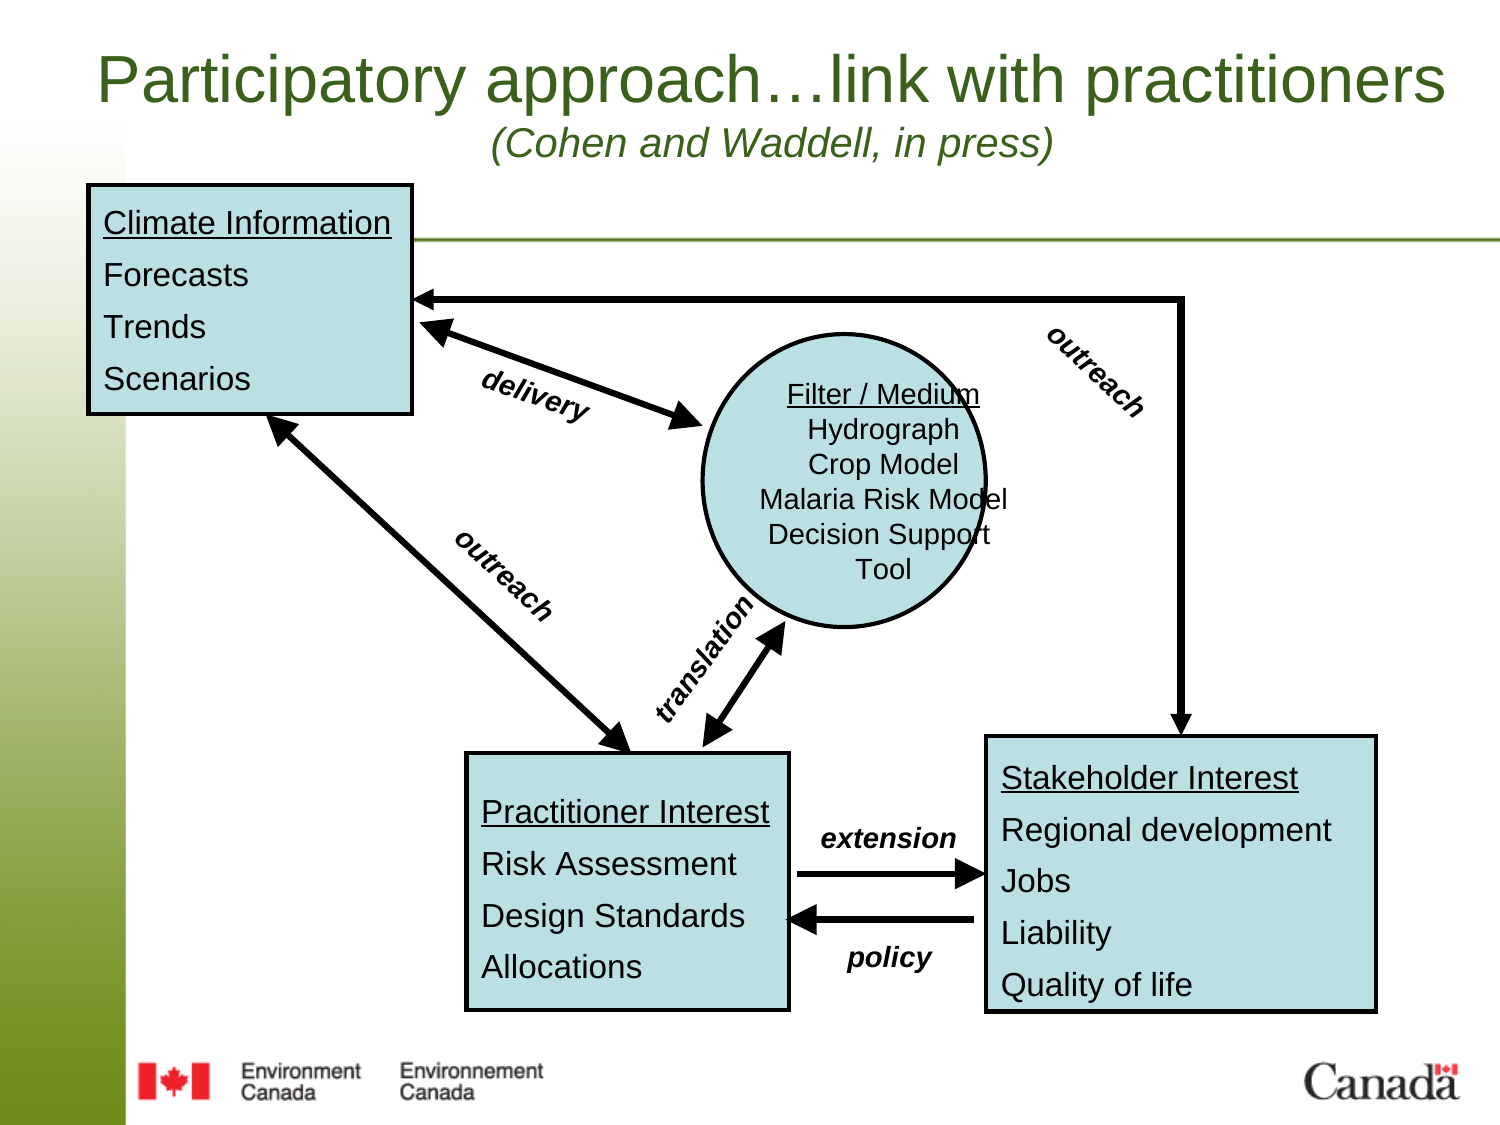

Participatory approach…link with practitioners (Cohen and Waddell, in press)
Climate Information
Forecasts
Trends
Scenarios
Filter / Medium
Hydrograph
Crop Model
Malaria Risk Model
Decision Support
Tool
outreach
delivery
outreach
translation
Stakeholder Interest
Regional development
Jobs
Liability
Quality of life
Practitioner Interest
Risk Assessment
Design Standards
Allocations
extension
policy